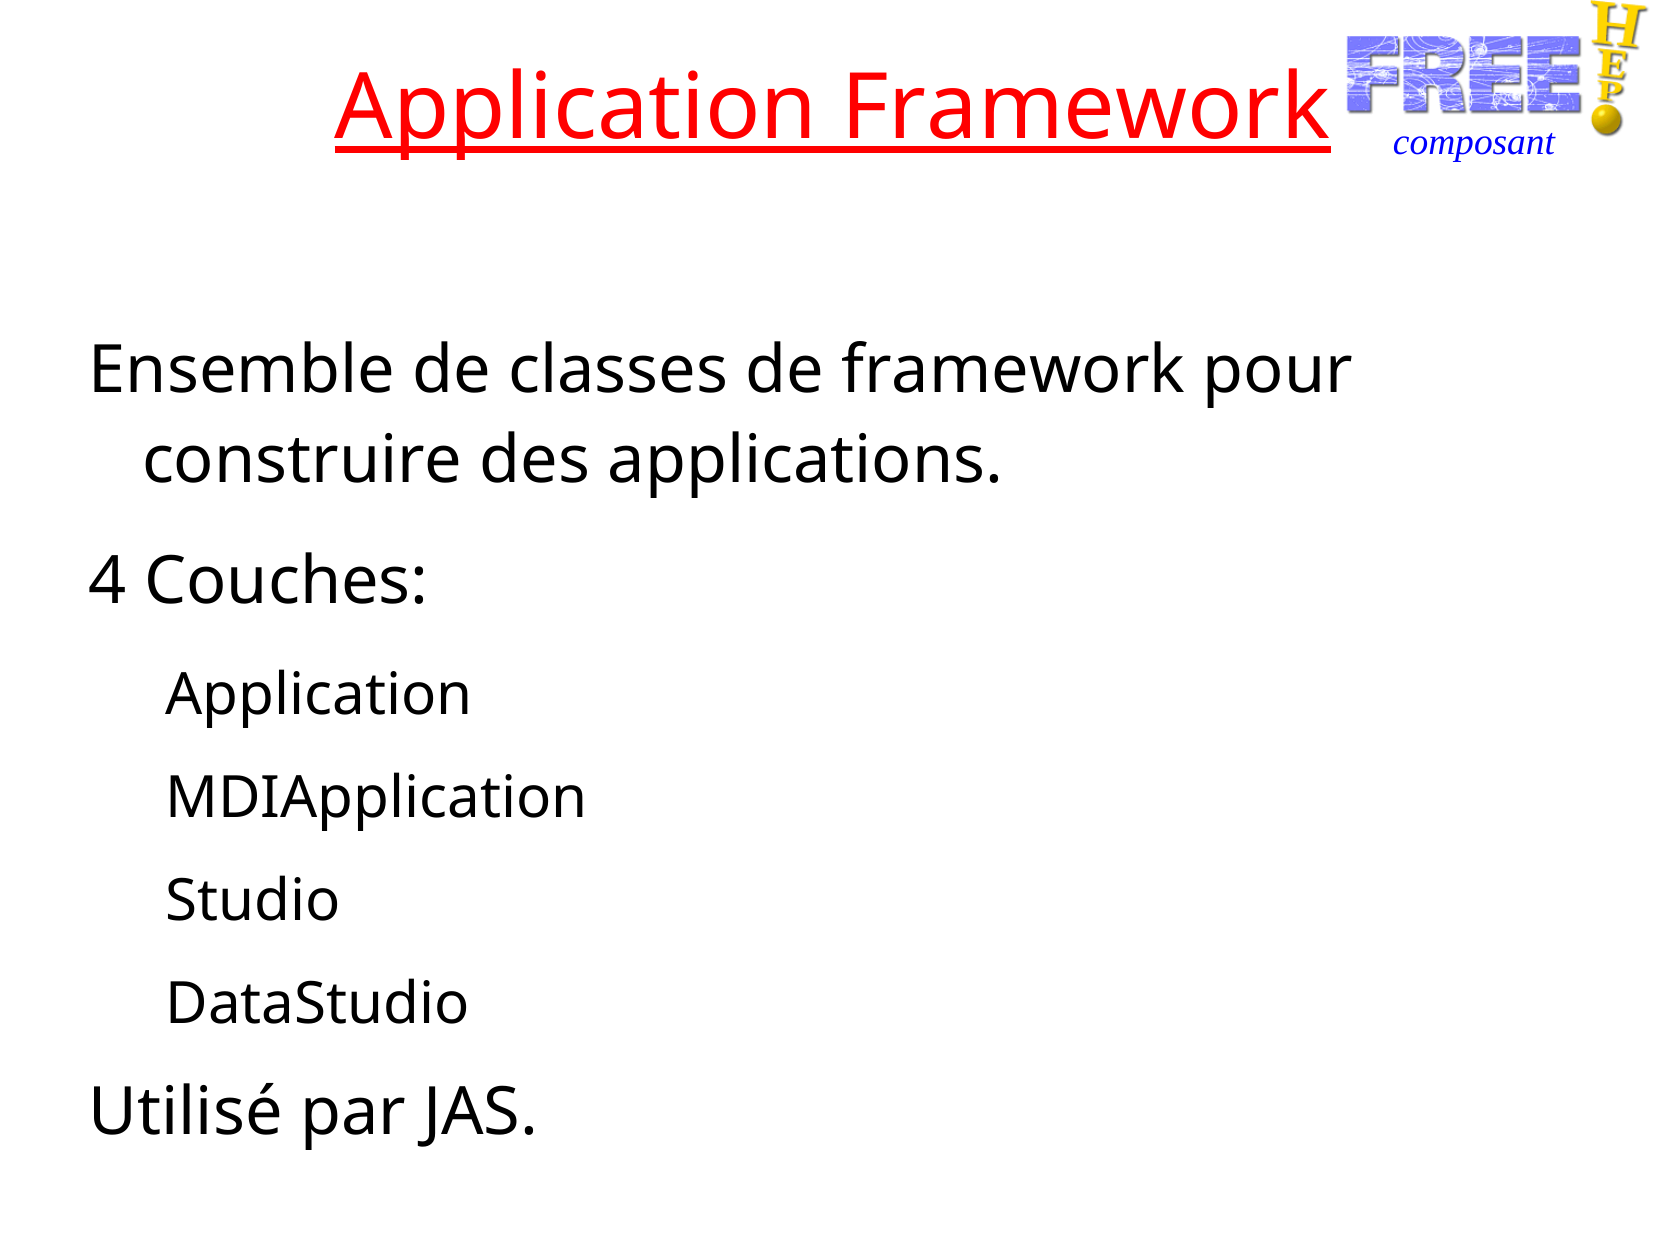

# Application Framework
composant
Ensemble de classes de framework pour construire des applications.
4 Couches:
Application
MDIApplication
Studio
DataStudio
Utilisé par JAS.